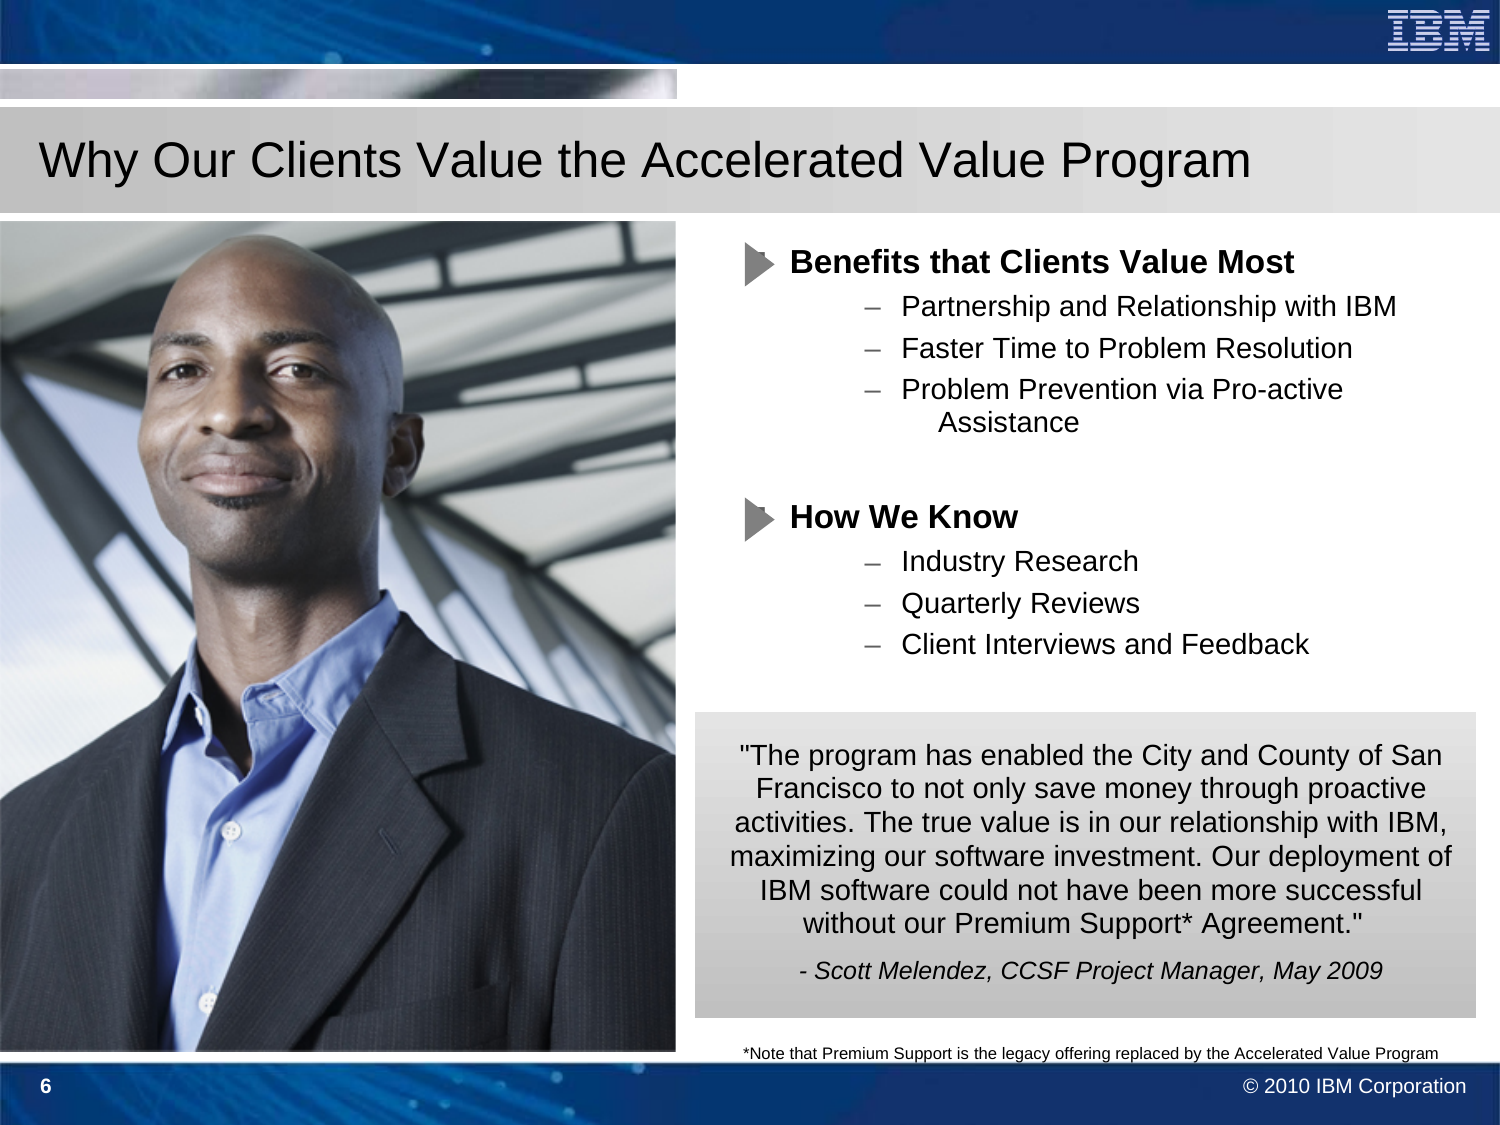

# Why Our Clients Value the Accelerated Value Program
Benefits that Clients Value Most
Partnership and Relationship with IBM
Faster Time to Problem Resolution
Problem Prevention via Pro-active Assistance
How We Know
Industry Research
Quarterly Reviews
Client Interviews and Feedback
"The program has enabled the City and County of San Francisco to not only save money through proactive activities. The true value is in our relationship with IBM, maximizing our software investment. Our deployment of IBM software could not have been more successful without our Premium Support* Agreement."
- Scott Melendez, CCSF Project Manager, May 2009
*Note that Premium Support is the legacy offering replaced by the Accelerated Value Program
6